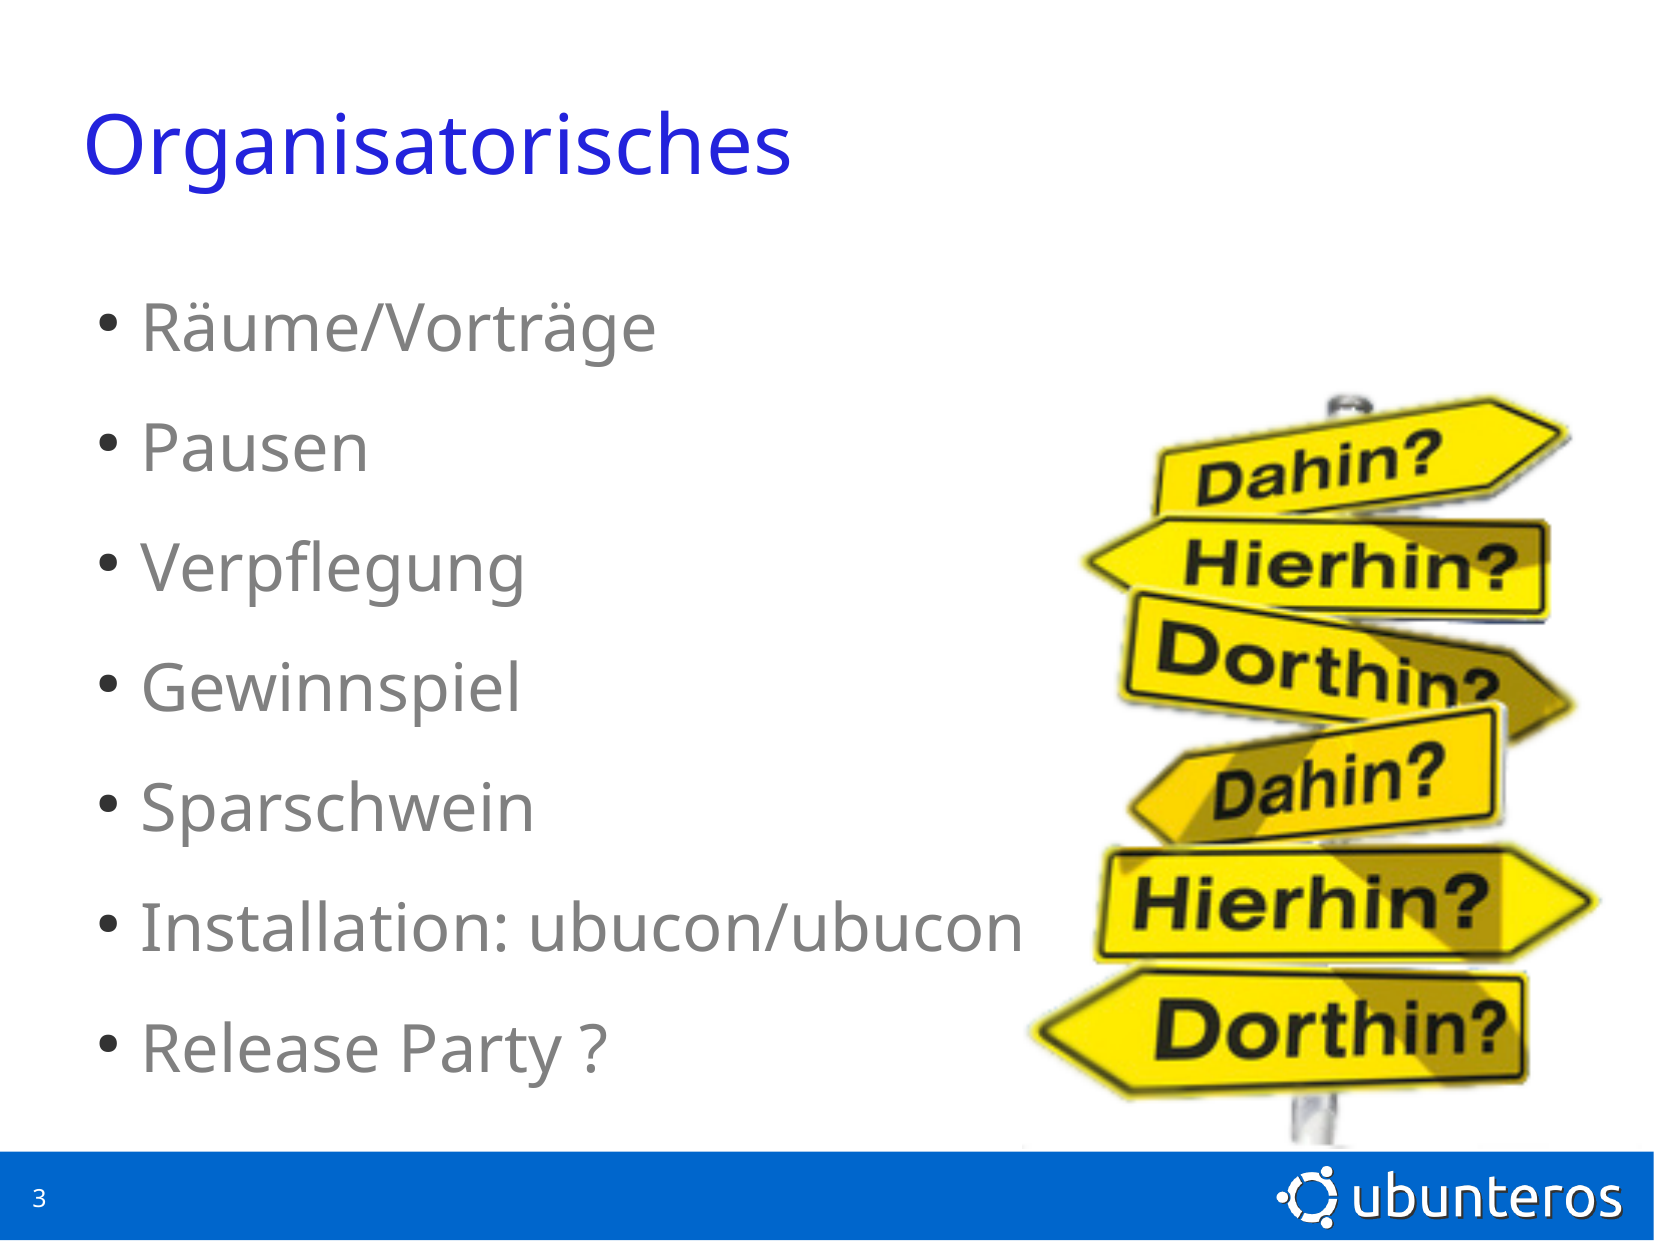

# Organisatorisches
Räume/Vorträge
Pausen
Verpflegung
Gewinnspiel
Sparschwein
Installation: ubucon/ubucon
Release Party ?